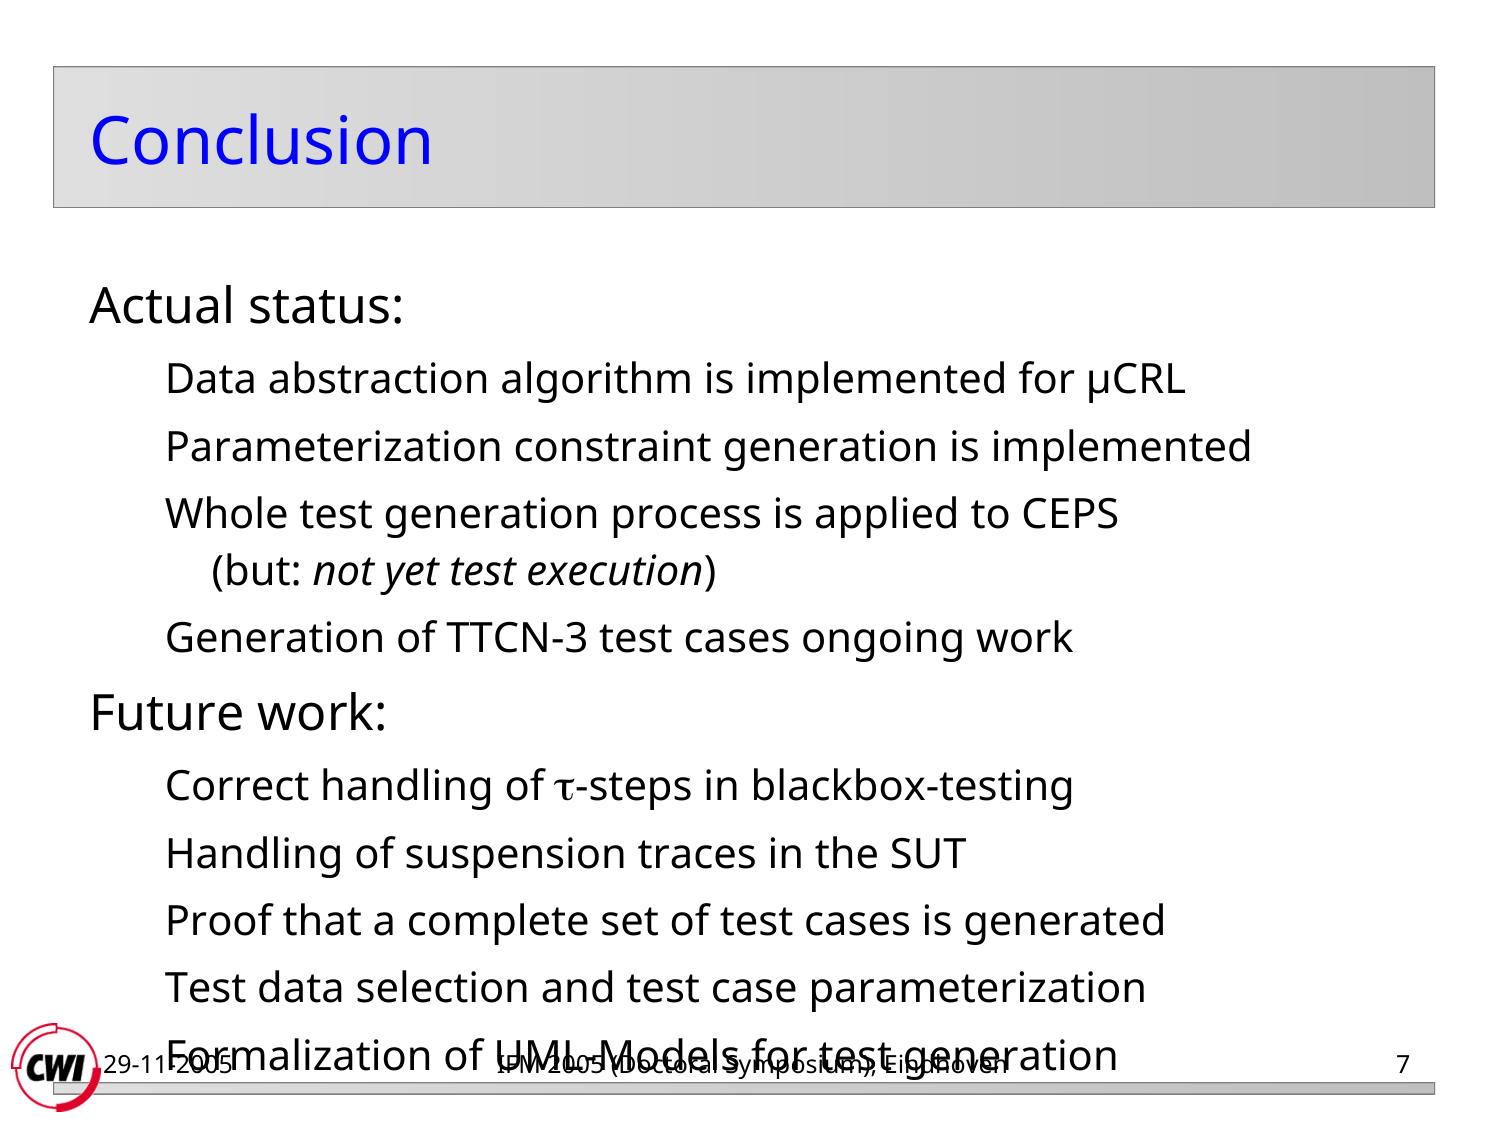

# Conclusion
Actual status:
Data abstraction algorithm is implemented for µCRL
Parameterization constraint generation is implemented
Whole test generation process is applied to CEPS
(but: not yet test execution)
Generation of TTCN-3 test cases ongoing work
Future work:
Correct handling of -steps in blackbox-testing
Handling of suspension traces in the SUT
Proof that a complete set of test cases is generated
Test data selection and test case parameterization
Formalization of UML-Models for test generation
29-11-2005
IFM 2005 (Doctoral Symposium), Eindhoven
7